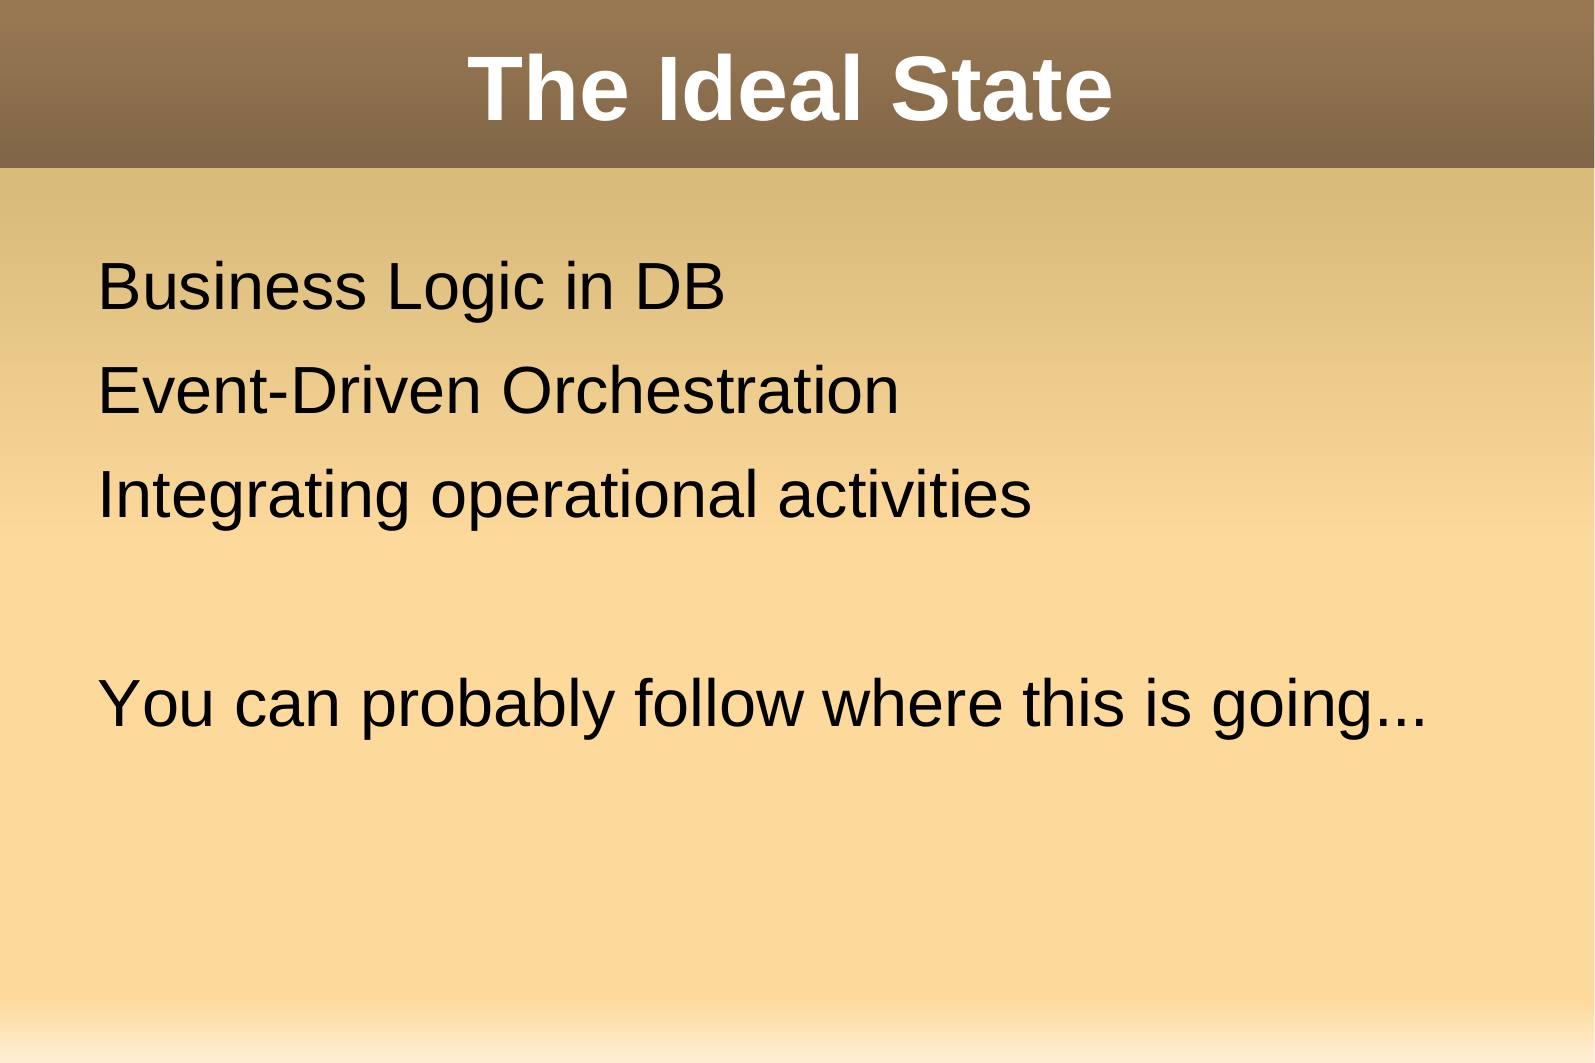

# The Ideal State
Business Logic in DB
Event-Driven Orchestration
Integrating operational activities
You can probably follow where this is going...